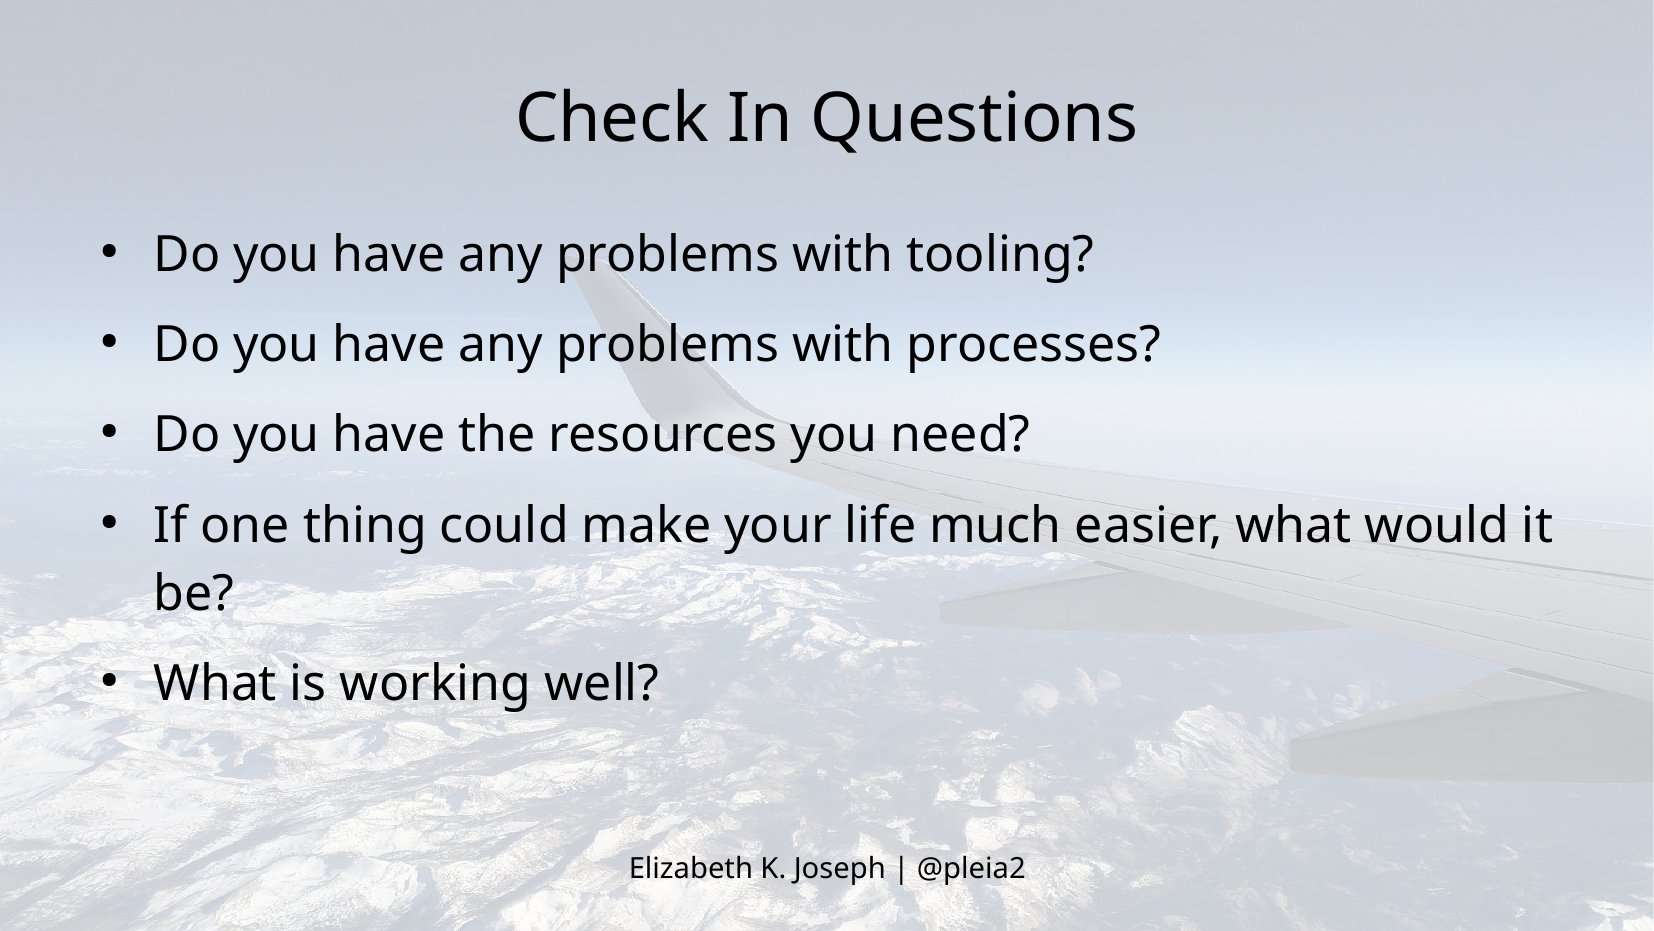

# Check In Questions
Do you have any problems with tooling?
Do you have any problems with processes?
Do you have the resources you need?
If one thing could make your life much easier, what would it be?
What is working well?
Elizabeth K. Joseph | @pleia2